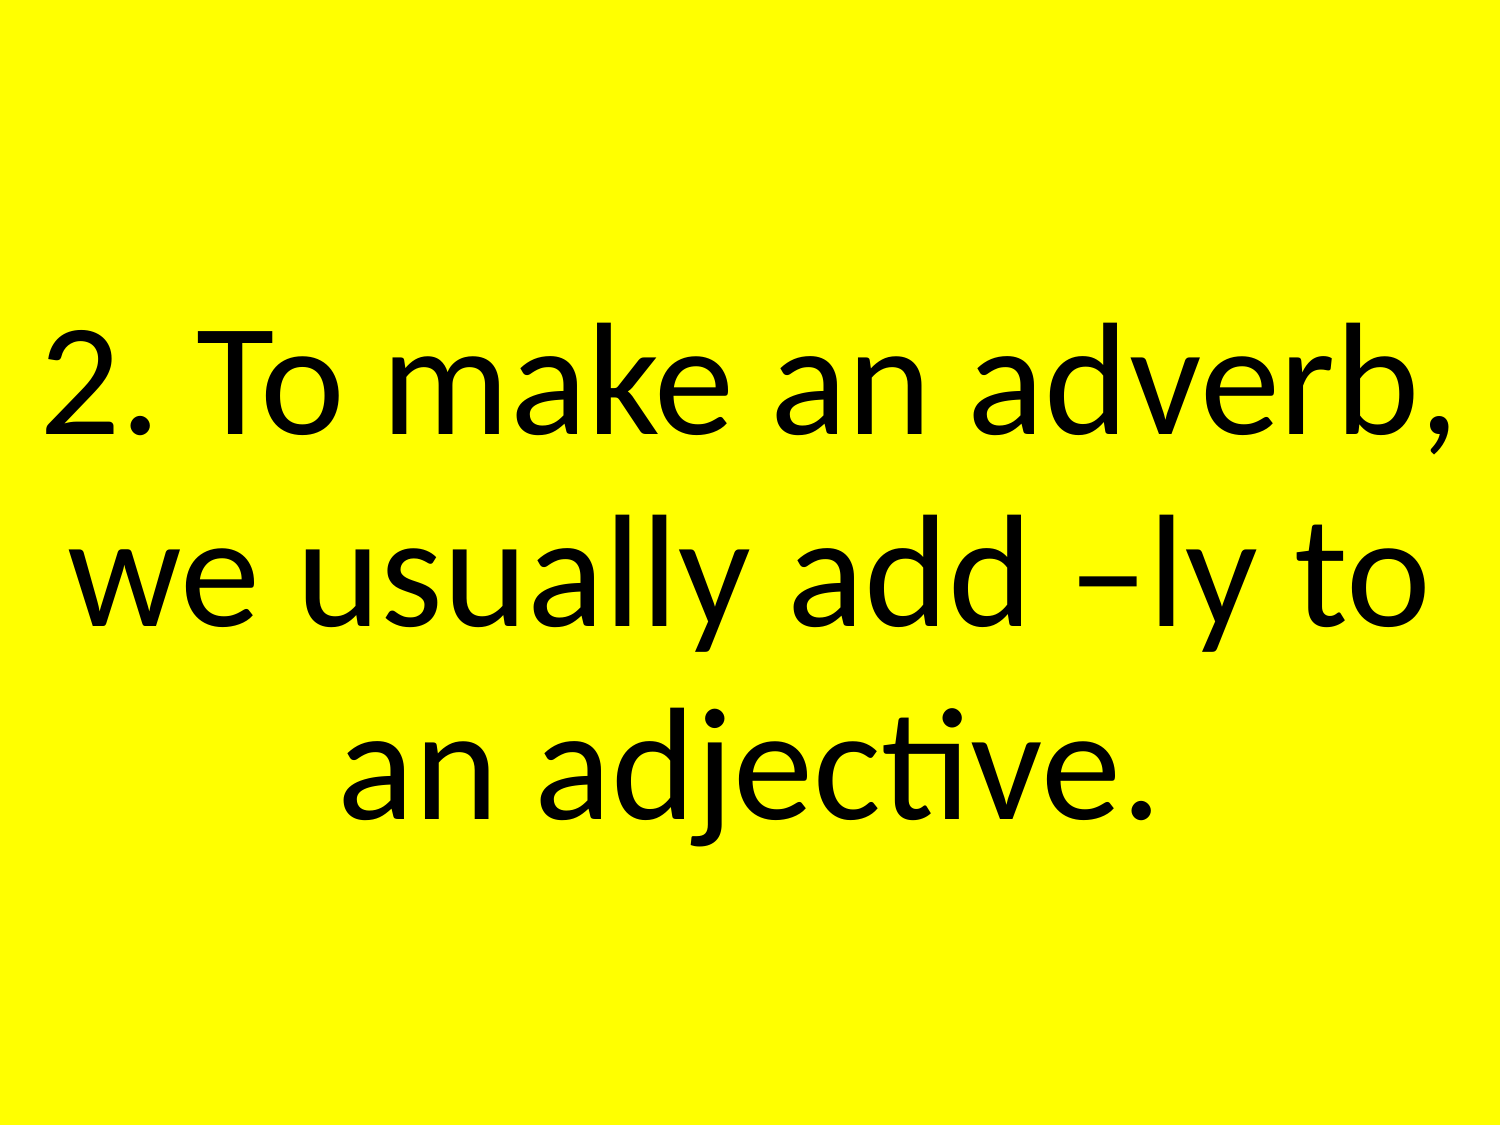

# 2. To make an adverb, we usually add –ly to an adjective.